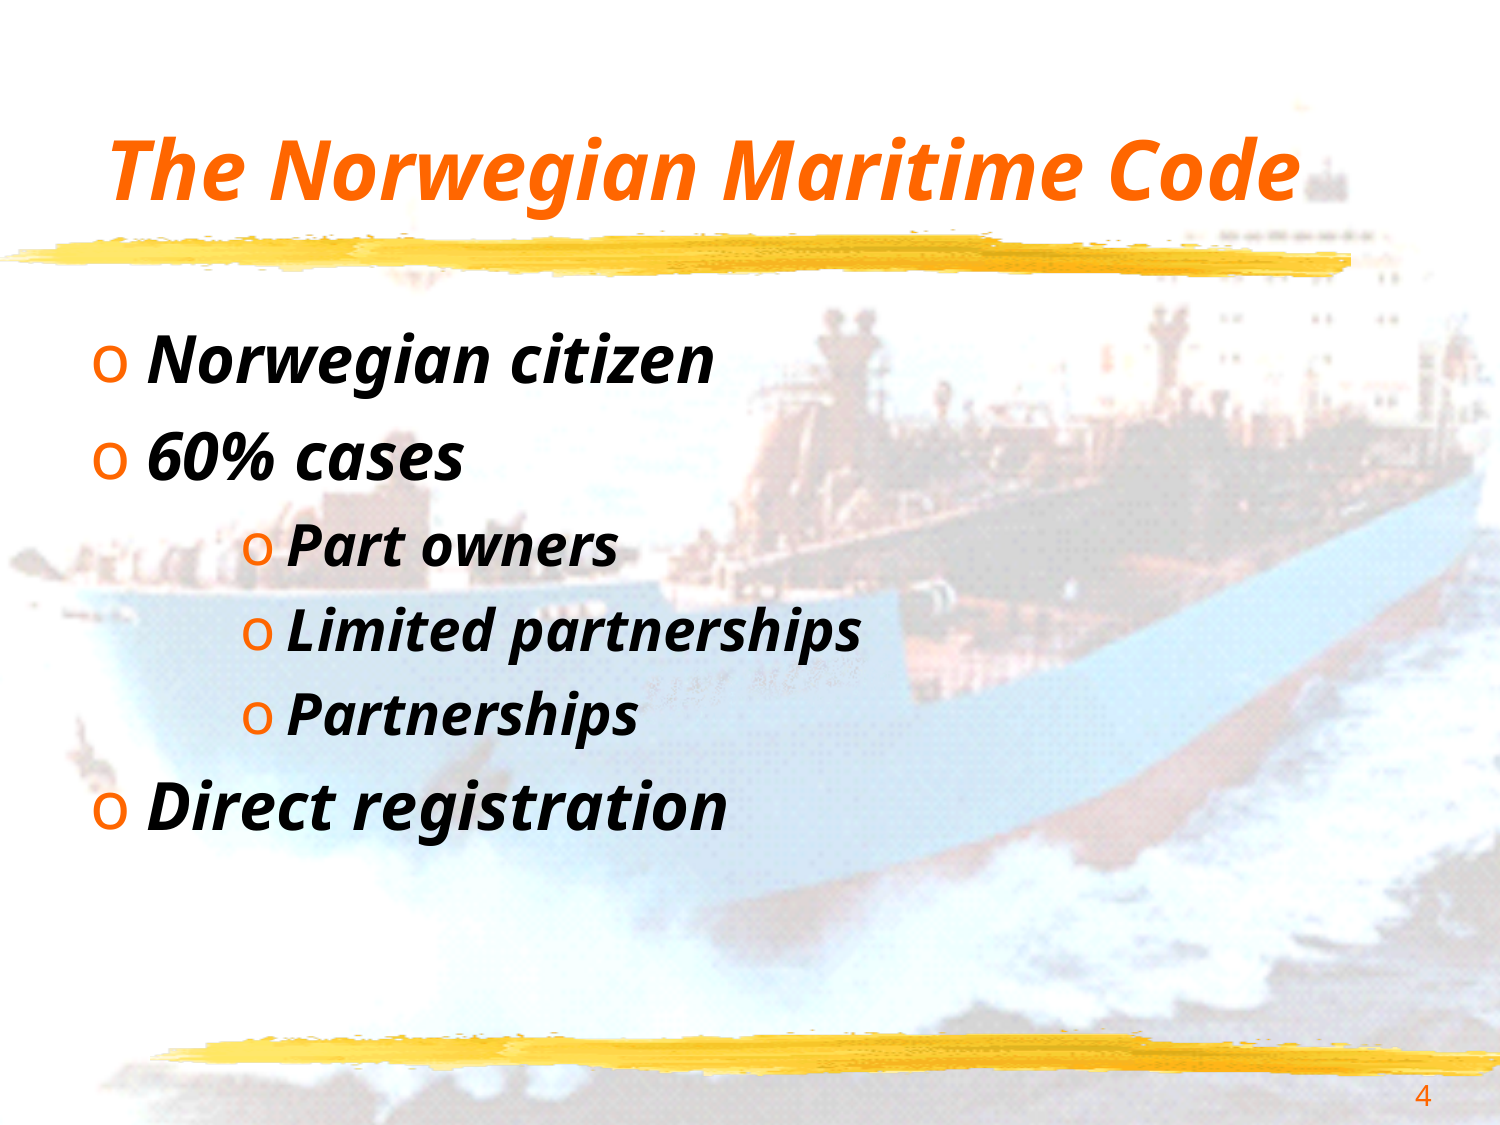

# The Norwegian Maritime Code
Norwegian citizen
60% cases
Part owners
Limited partnerships
Partnerships
Direct registration